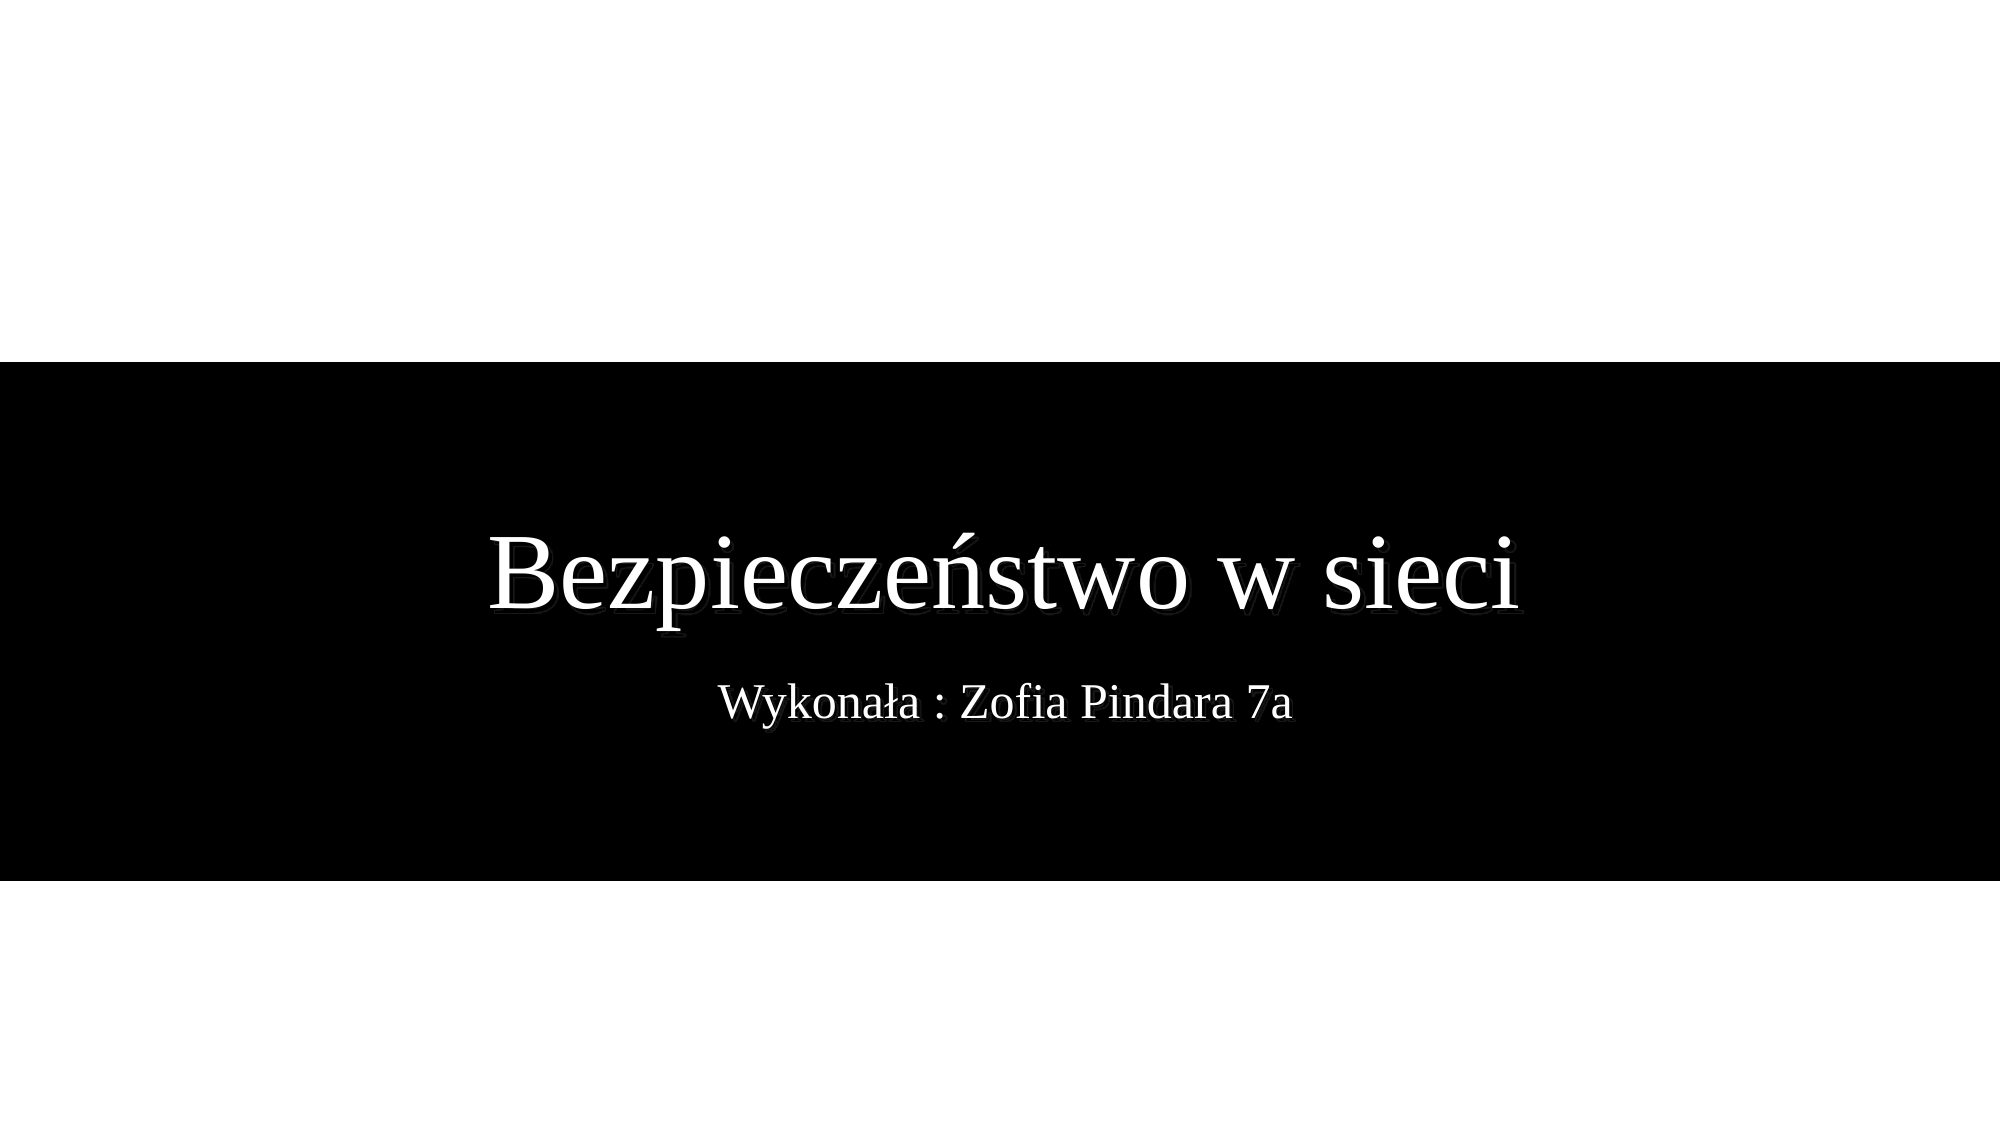

# Bezpieczeństwo w sieci
Wykonała : Zofia Pindara 7a